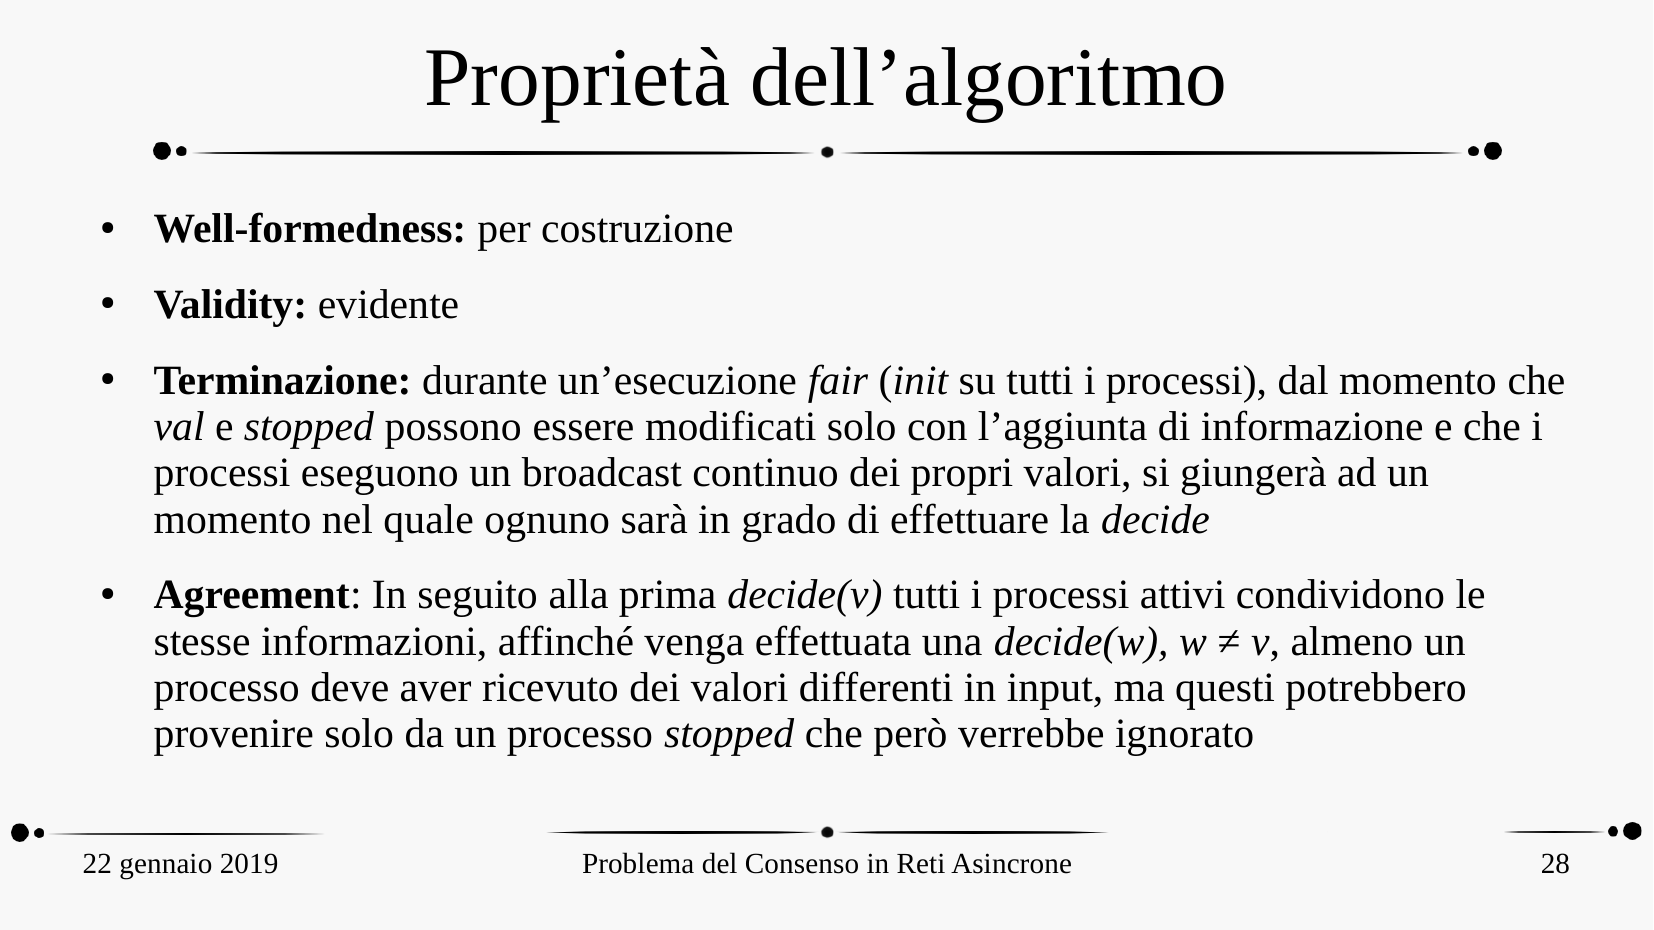

# Proprietà dell’algoritmo
Well-formedness: per costruzione
Validity: evidente
Terminazione: durante un’esecuzione fair (init su tutti i processi), dal momento che val e stopped possono essere modificati solo con l’aggiunta di informazione e che i processi eseguono un broadcast continuo dei propri valori, si giungerà ad un momento nel quale ognuno sarà in grado di effettuare la decide
Agreement: In seguito alla prima decide(v) tutti i processi attivi condividono le stesse informazioni, affinché venga effettuata una decide(w), w ≠ v, almeno un processo deve aver ricevuto dei valori differenti in input, ma questi potrebbero provenire solo da un processo stopped che però verrebbe ignorato
22 gennaio 2019
Problema del Consenso in Reti Asincrone
28